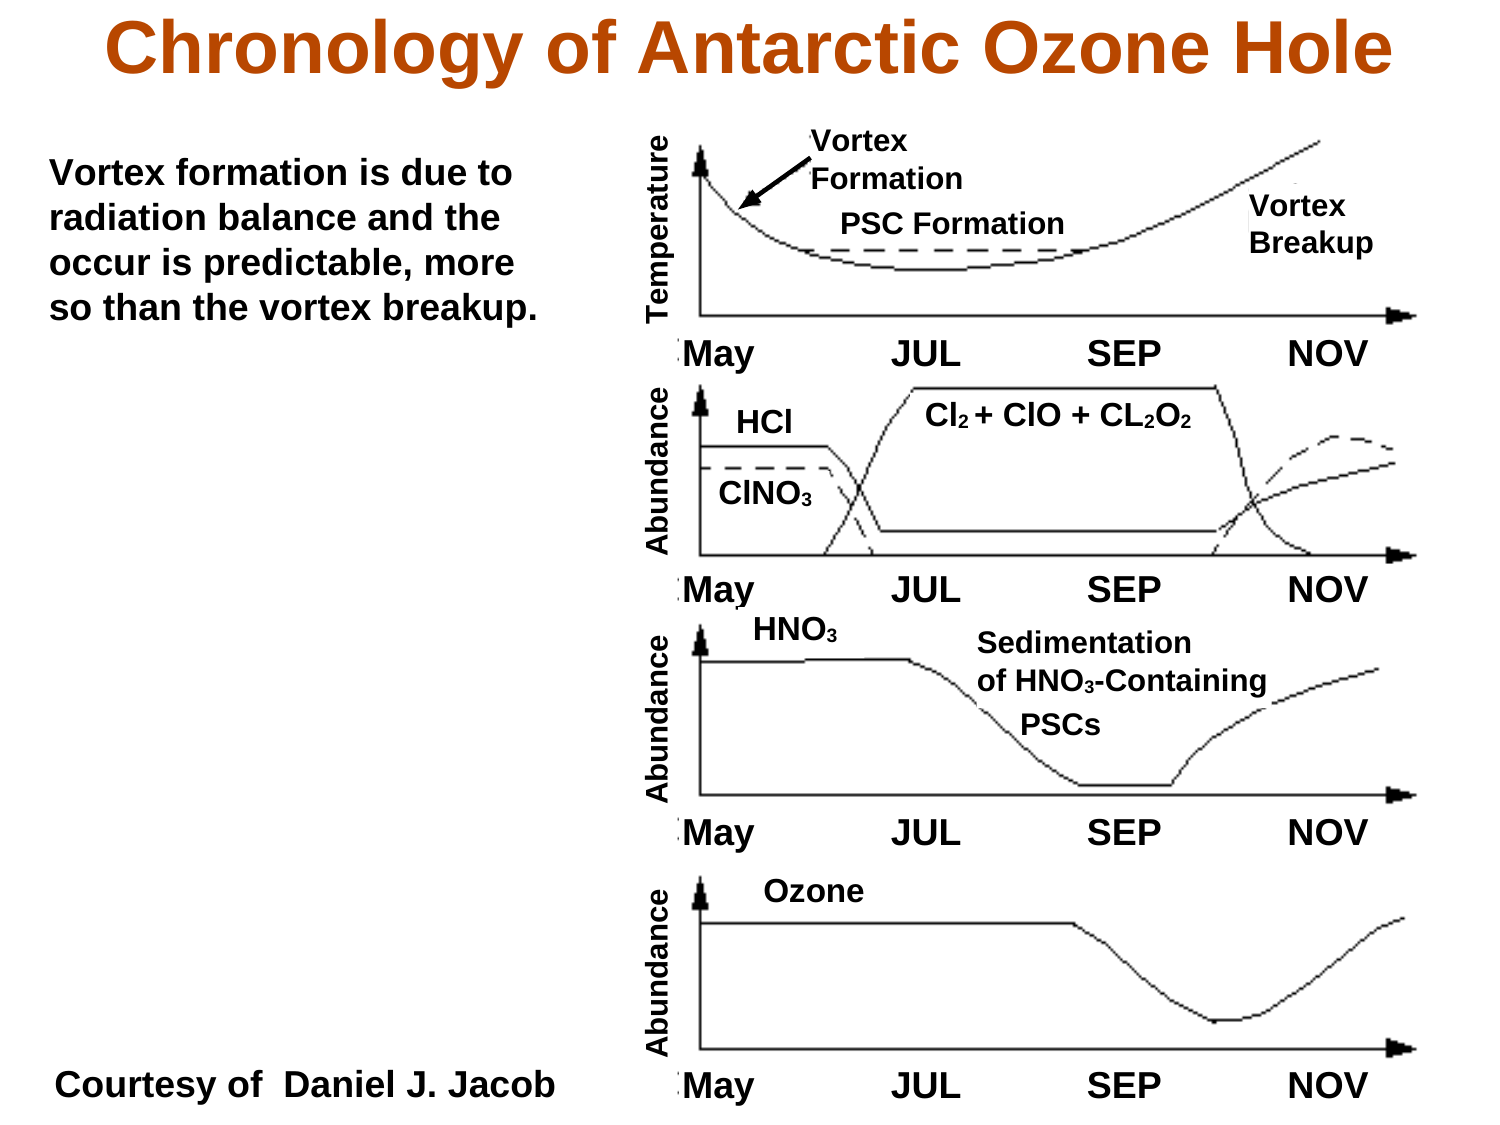

Chronology of Antarctic Ozone Hole
Vortex
Formation
Vortex formation is due to radiation balance and the occur is predictable, more so than the vortex breakup.
Vortex
Breakup
PSC Formation
Temperature
May JUL SEP NOV
Cl2 + ClO + CL2O2
HCl
Abundance
ClNO3
May JUL SEP NOV
HNO3
Sedimentation
of HNO3-Containing
Abundance
PSCs
May JUL SEP NOV
Ozone
Abundance
Courtesy of Daniel J. Jacob
May JUL SEP NOV